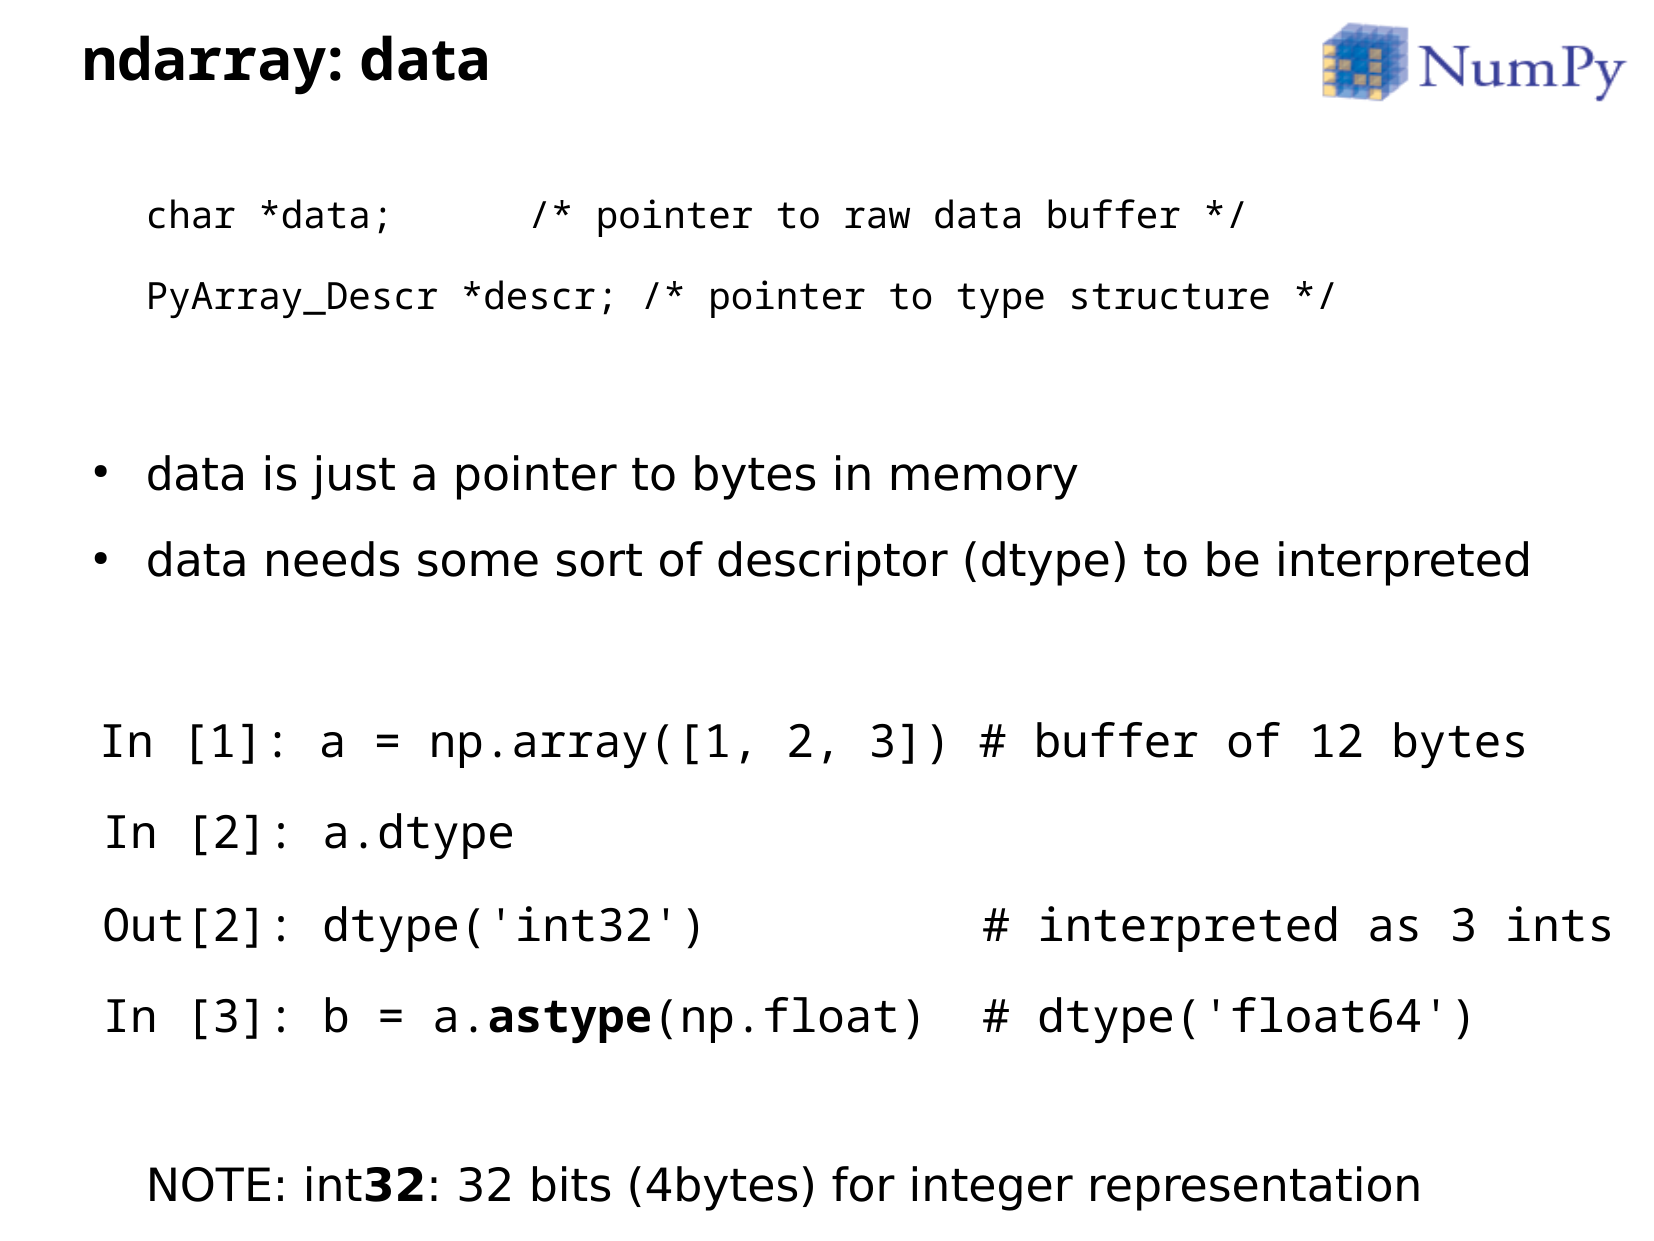

# ndarray: data
char *data; /* pointer to raw data buffer */
PyArray_Descr *descr; /* pointer to type structure */
data is just a pointer to bytes in memory
data needs some sort of descriptor (dtype) to be interpreted
 In [1]: a = np.array([1, 2, 3]) # buffer of 12 bytes
 In [2]: a.dtype
 Out[2]: dtype('int32') # interpreted as 3 ints
 In [3]: b = a.astype(np.float) # dtype('float64')
NOTE: int32: 32 bits (4bytes) for integer representation